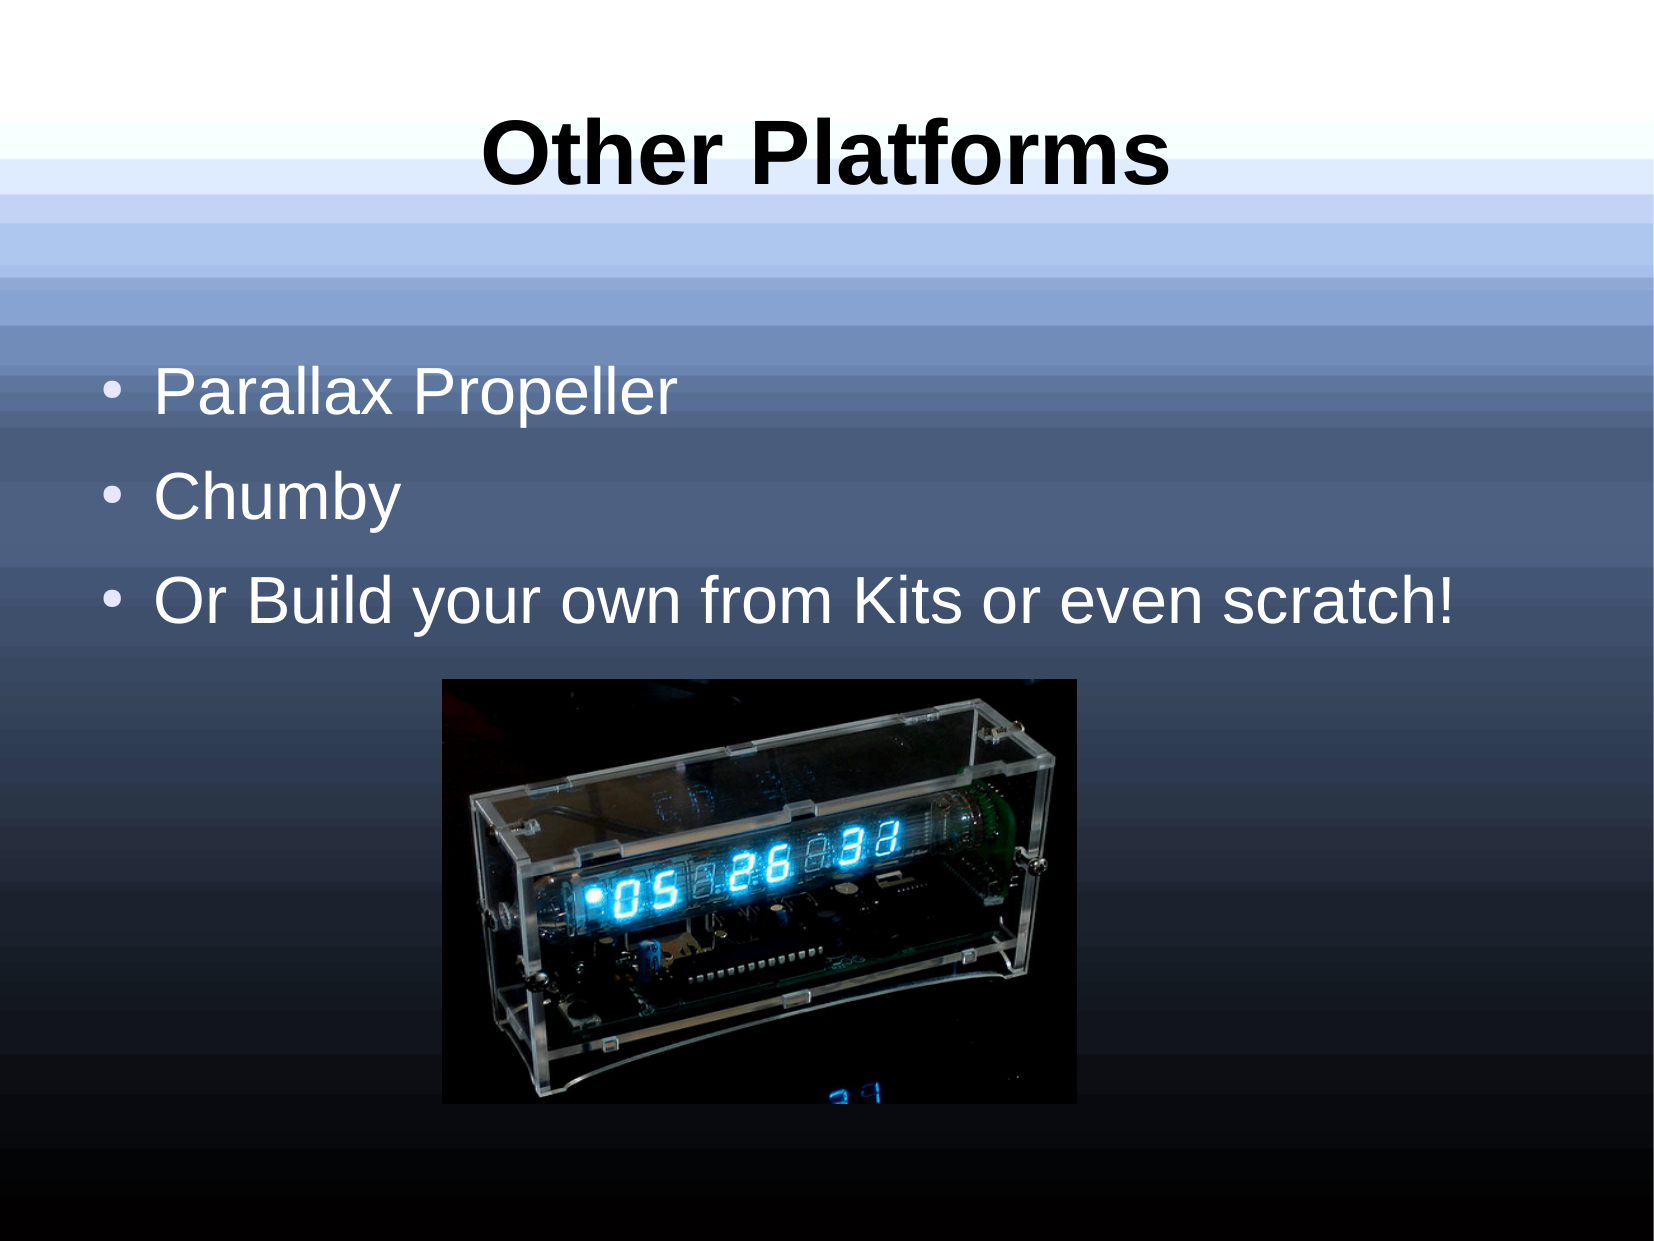

# Other Platforms
Parallax Propeller
Chumby
Or Build your own from Kits or even scratch!